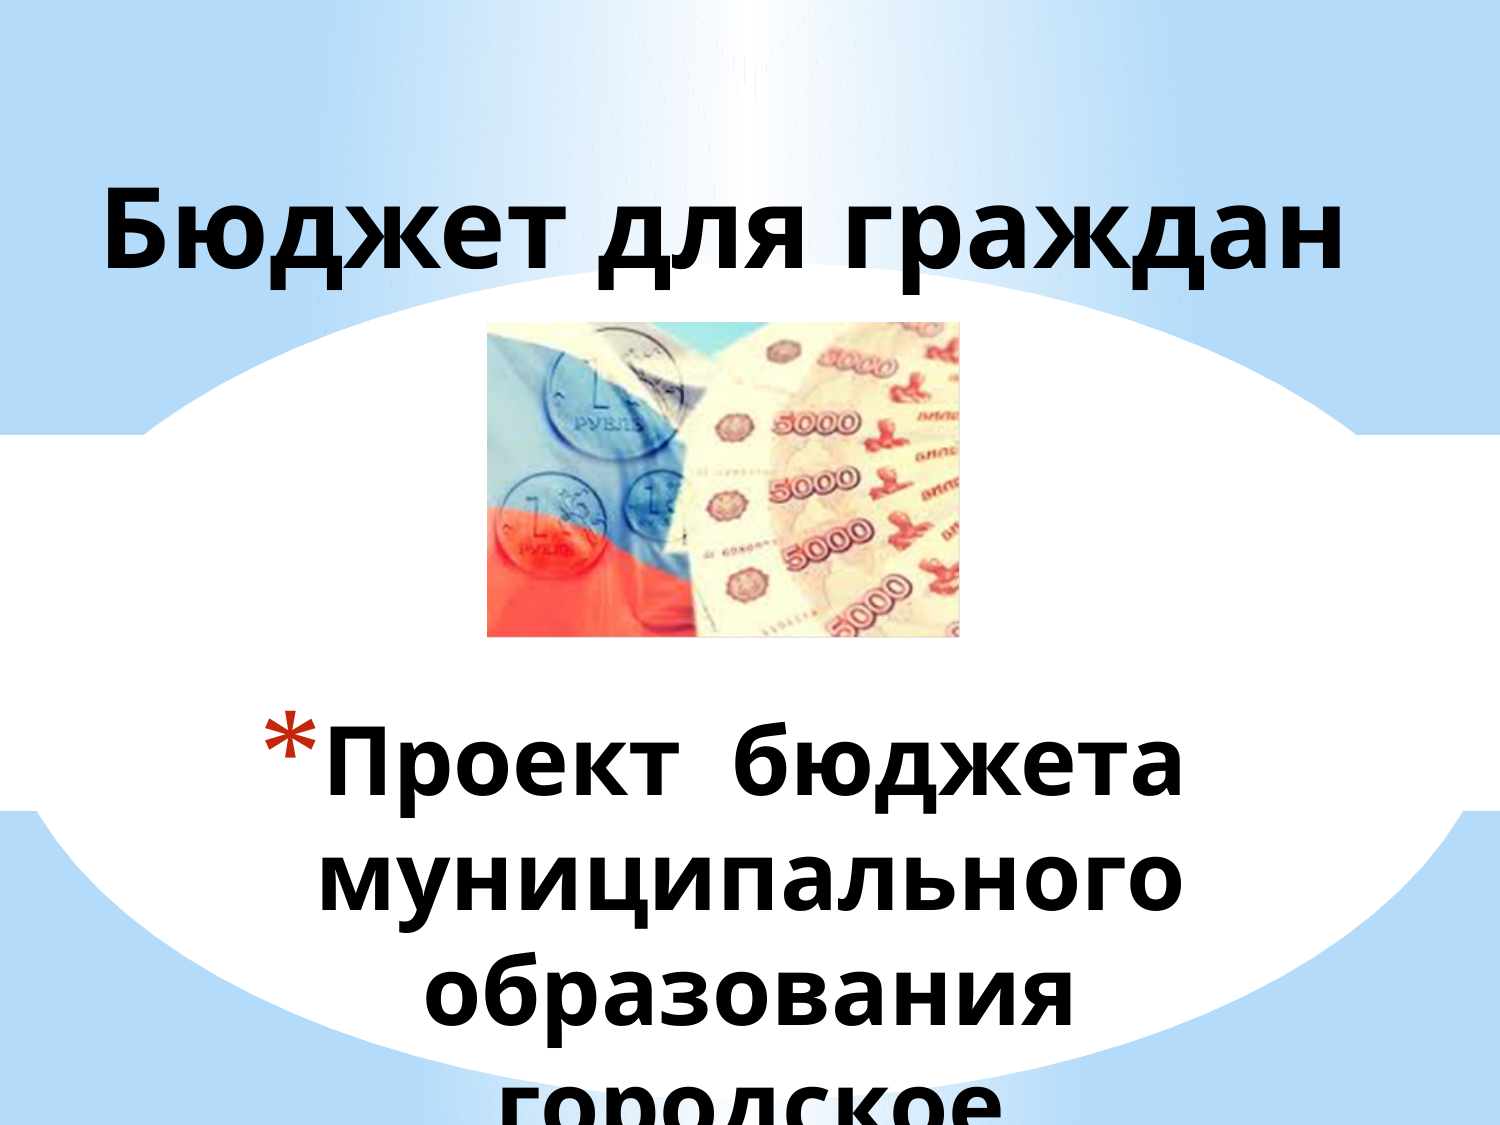

Бюджет для граждан
# Проект бюджета муниципального образования городское поселение «Остров»
 на 2020 год и плановый период 2021 и 2022 годов